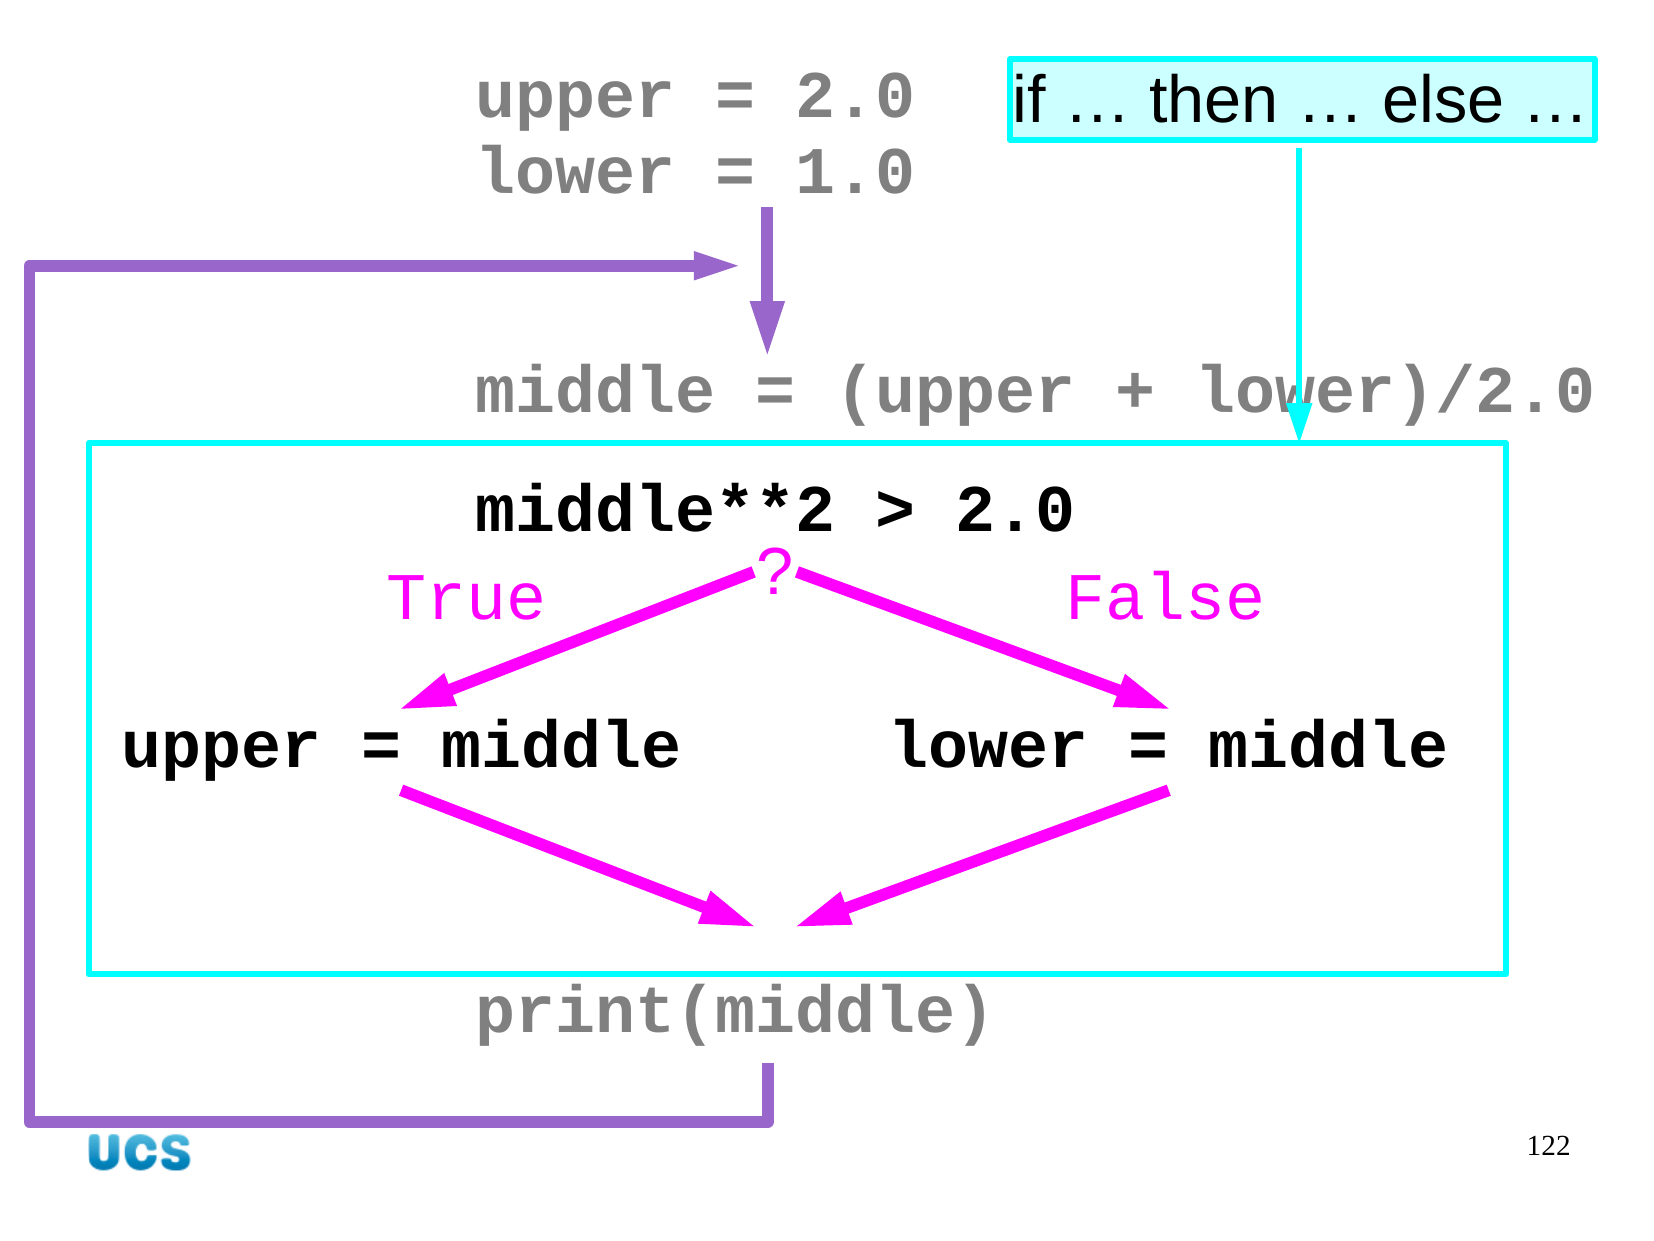

upper = 2.0
lower = 1.0
if … then … else …
middle = (upper + lower)/2.0
middle**2 > 2.0
?
True
False
upper = middle
lower = middle
print(middle)
122